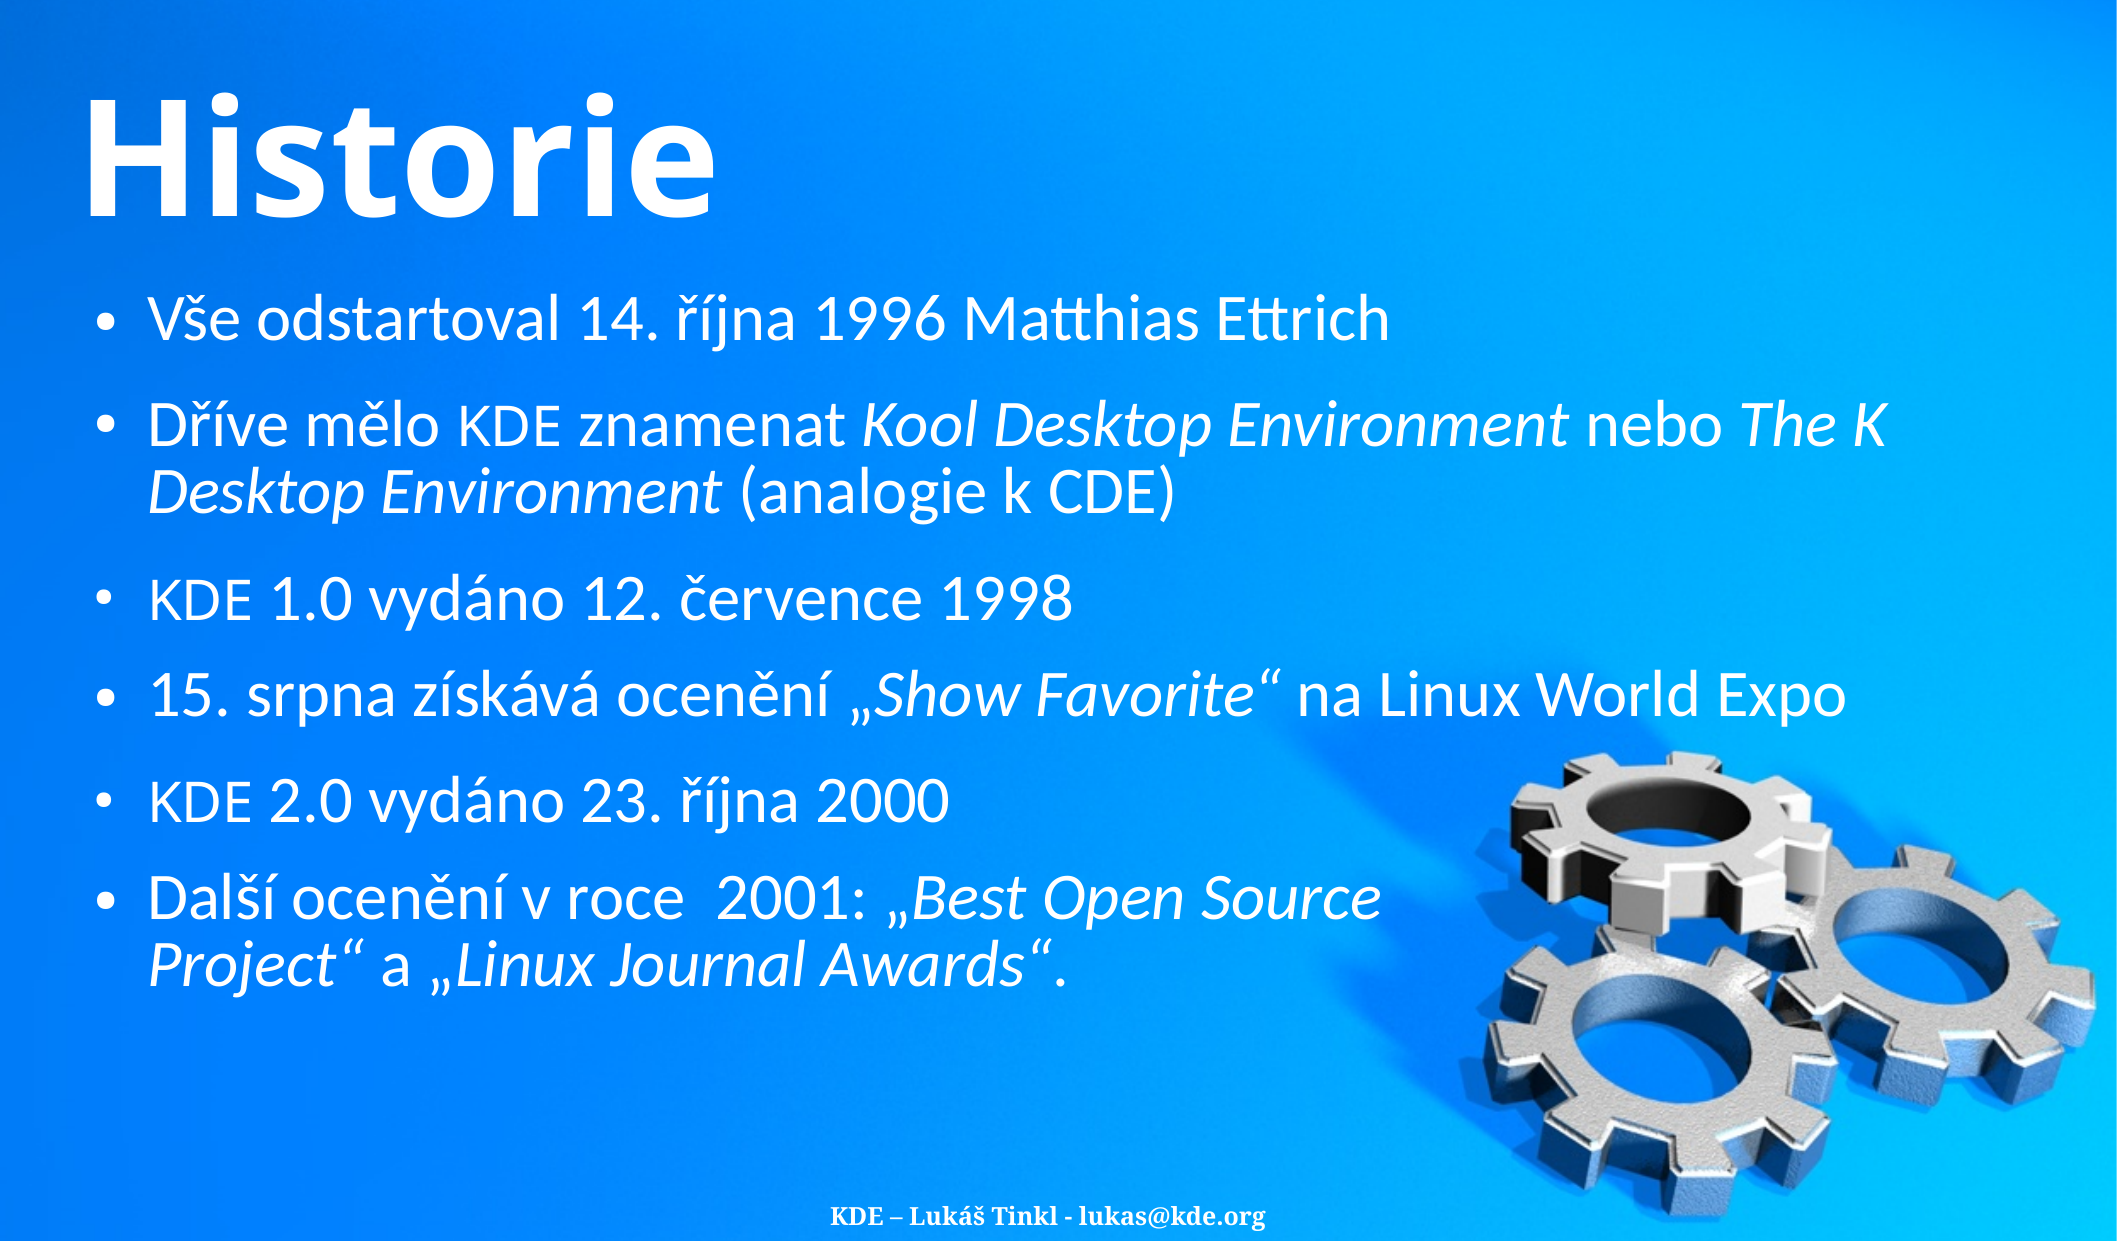

# Historie
Vše odstartoval 14. října 1996 Matthias Ettrich
Dříve mělo KDE znamenat Kool Desktop Environment nebo The K Desktop Environment (analogie k CDE)
KDE 1.0 vydáno 12. července 1998
15. srpna získává ocenění „Show Favorite“ na Linux World Expo
KDE 2.0 vydáno 23. října 2000
Další ocenění v roce 2001: „Best Open Source							Project“ a „Linux Journal Awards“.
KDE for Beginners - Sandro S. Andrade - sandroandrade@kde.org